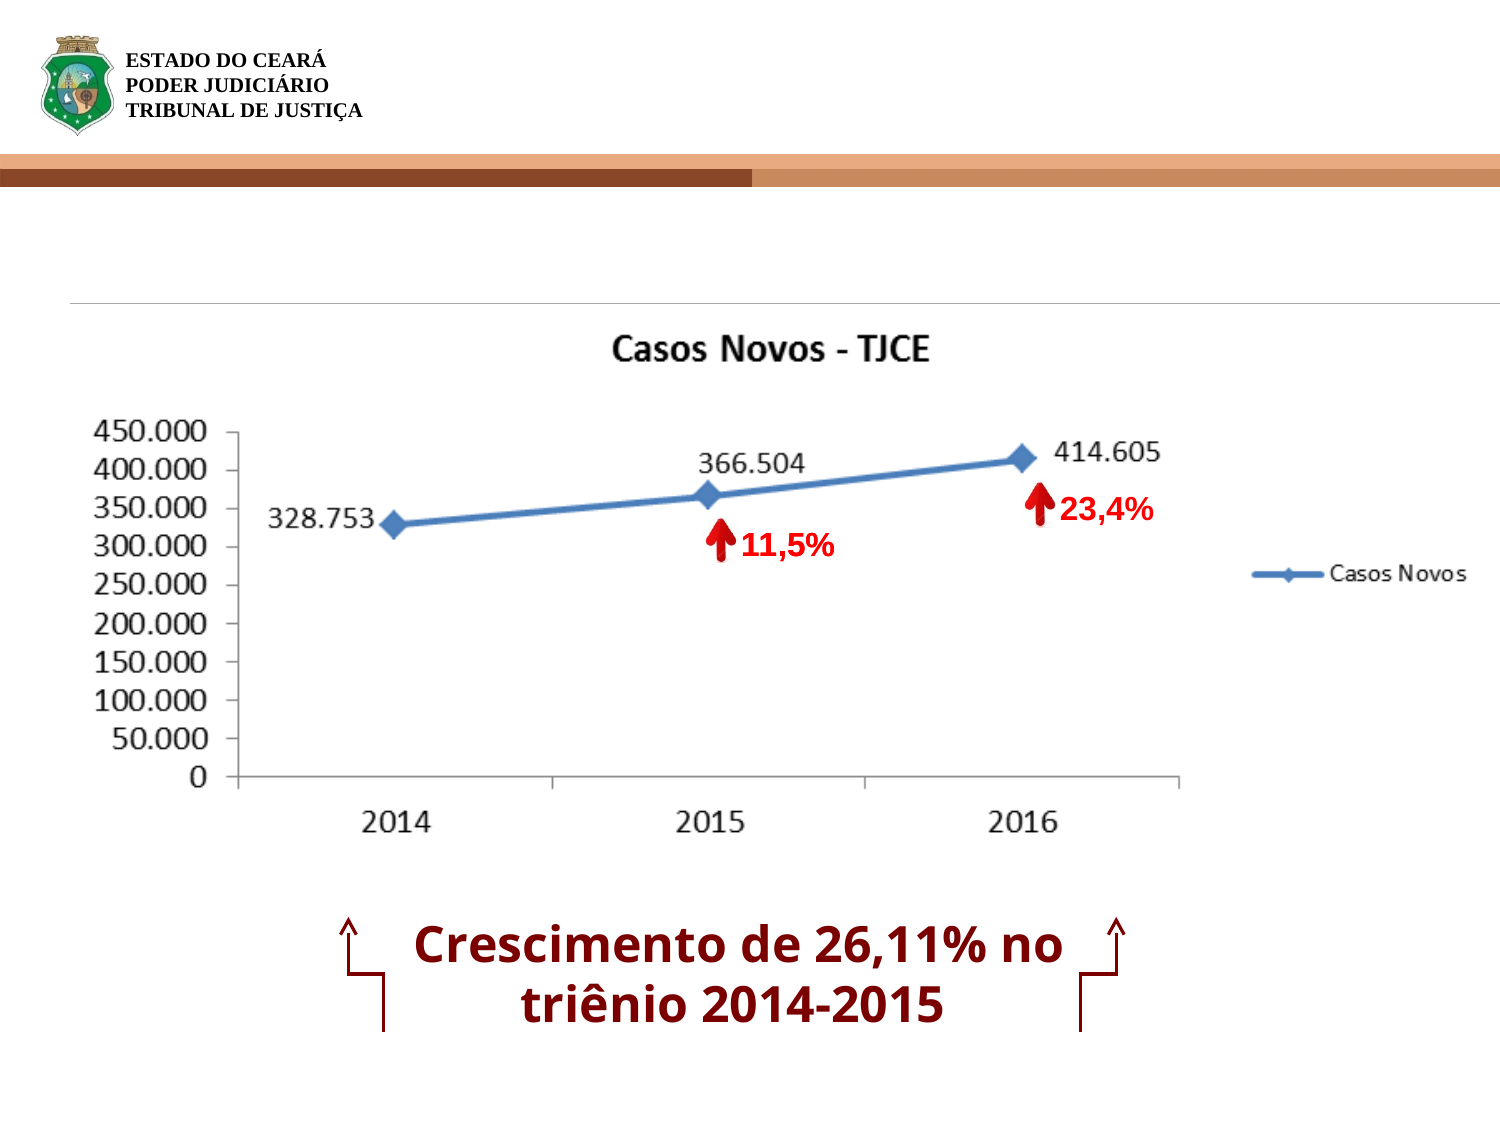

23,4%
11,5%
11,5%
23,4%
11,5%
11,5%
23,4%
11,5%
11,5%
Crescimento de 26,11% no triênio 2014-2015